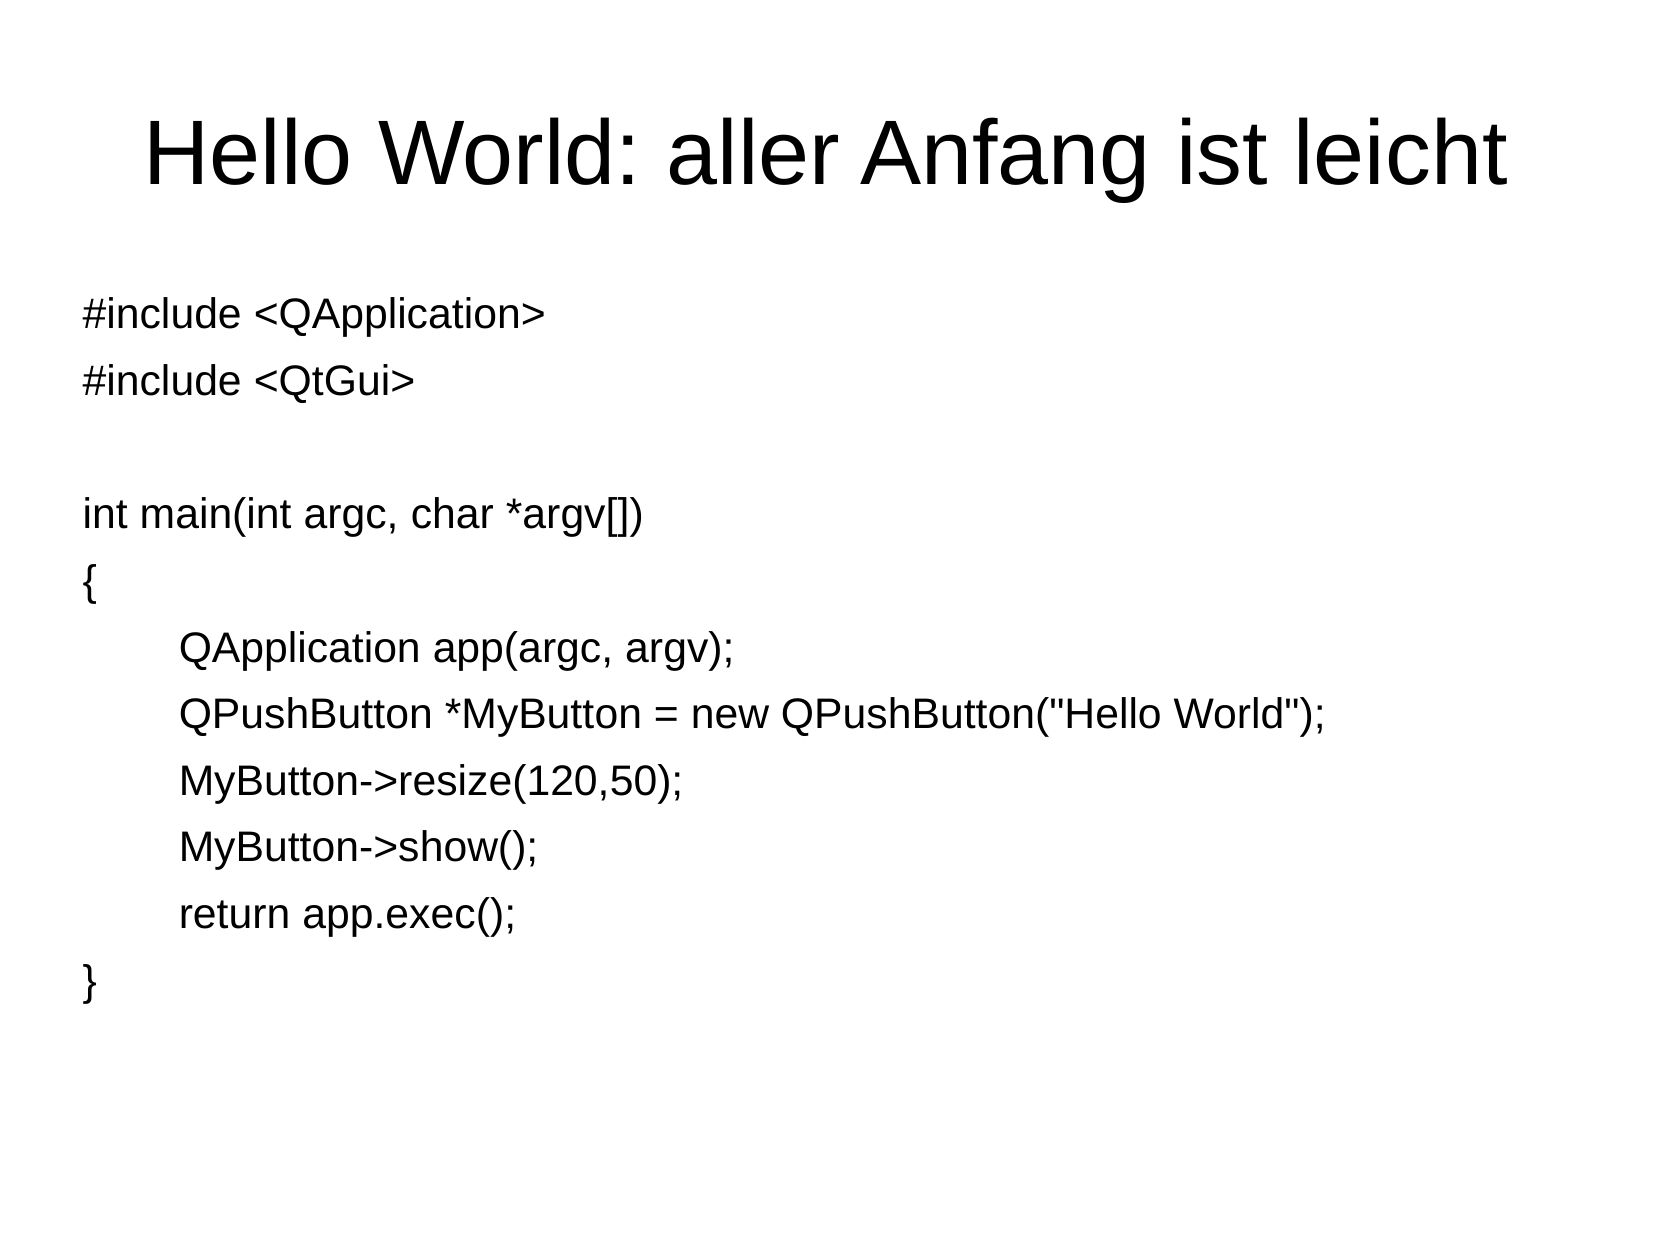

# Hello World: aller Anfang ist leicht
#include <QApplication>
#include <QtGui>
int main(int argc, char *argv[])
{
 QApplication app(argc, argv);
 QPushButton *MyButton = new QPushButton("Hello World");
 MyButton->resize(120,50);
 MyButton->show();
 return app.exec();
}